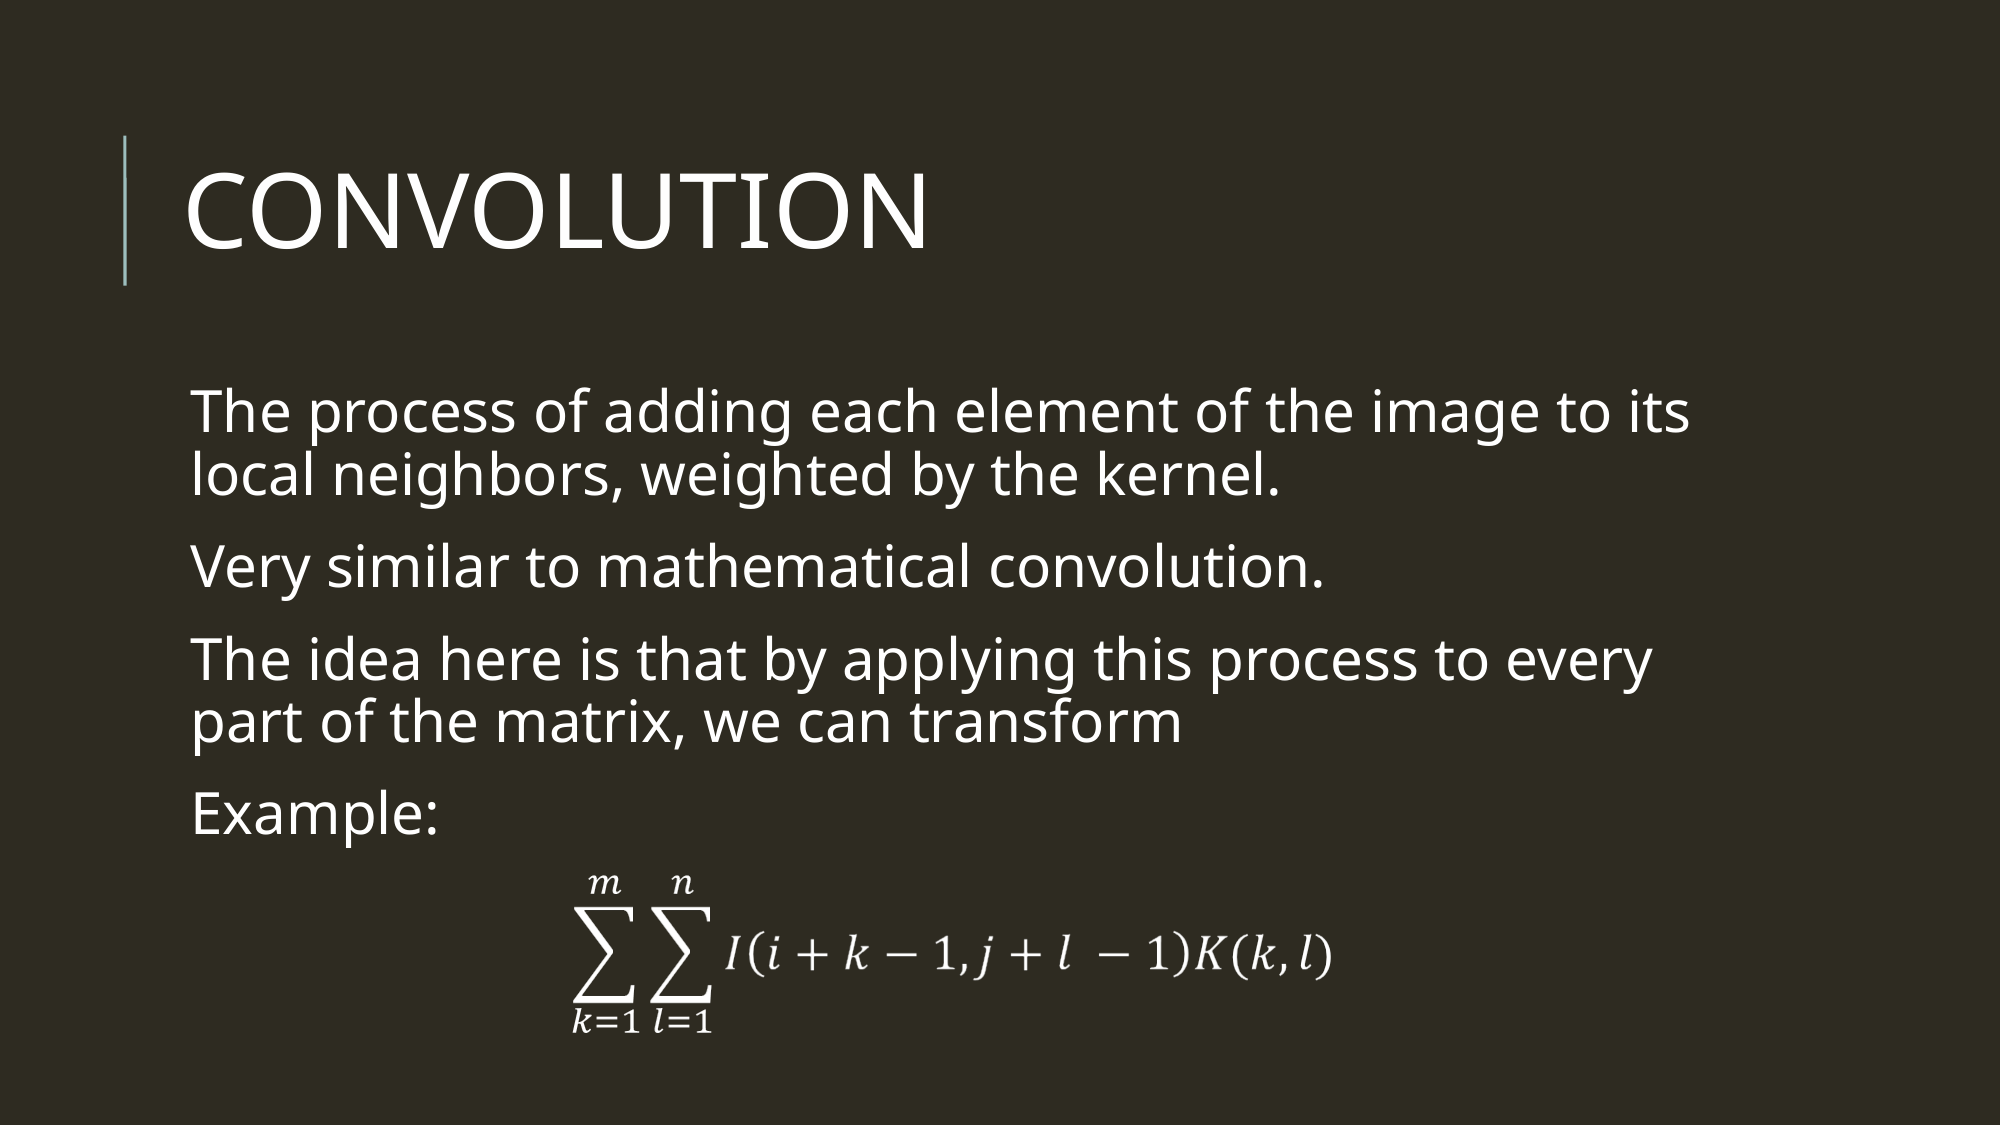

# CONVOLUTION
The process of adding each element of the image to its local neighbors, weighted by the kernel.
Very similar to mathematical convolution.
The idea here is that by applying this process to every part of the matrix, we can transform
Example: